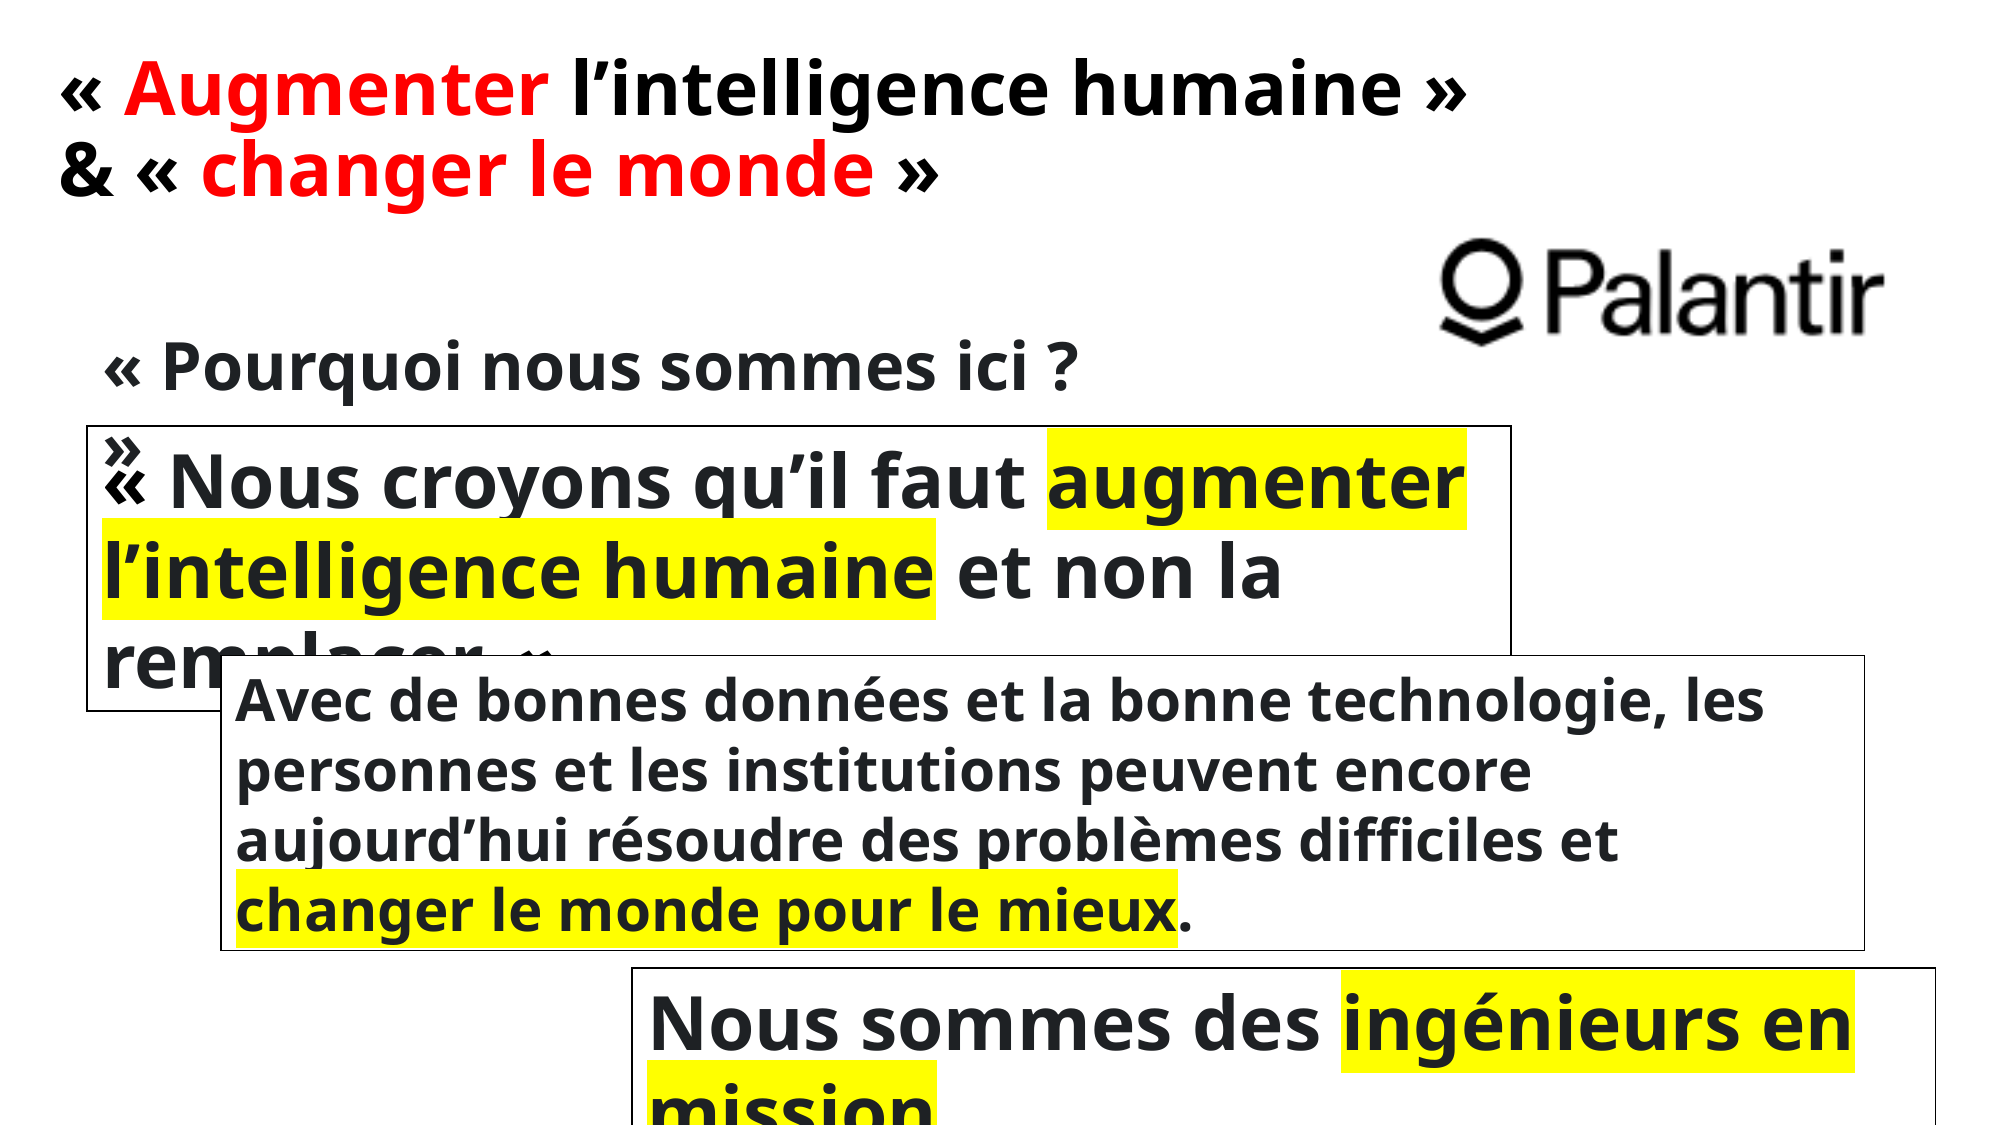

« Augmenter l’intelligence humaine »
& « changer le monde »
« Pourquoi nous sommes ici ? »
« Nous croyons qu’il faut augmenter l’intelligence humaine et non la remplacer. »
Avec de bonnes données et la bonne technologie, les personnes et les institutions peuvent encore aujourd’hui résoudre des problèmes difficiles et changer le monde pour le mieux.
Nous sommes des ingénieurs en mission.